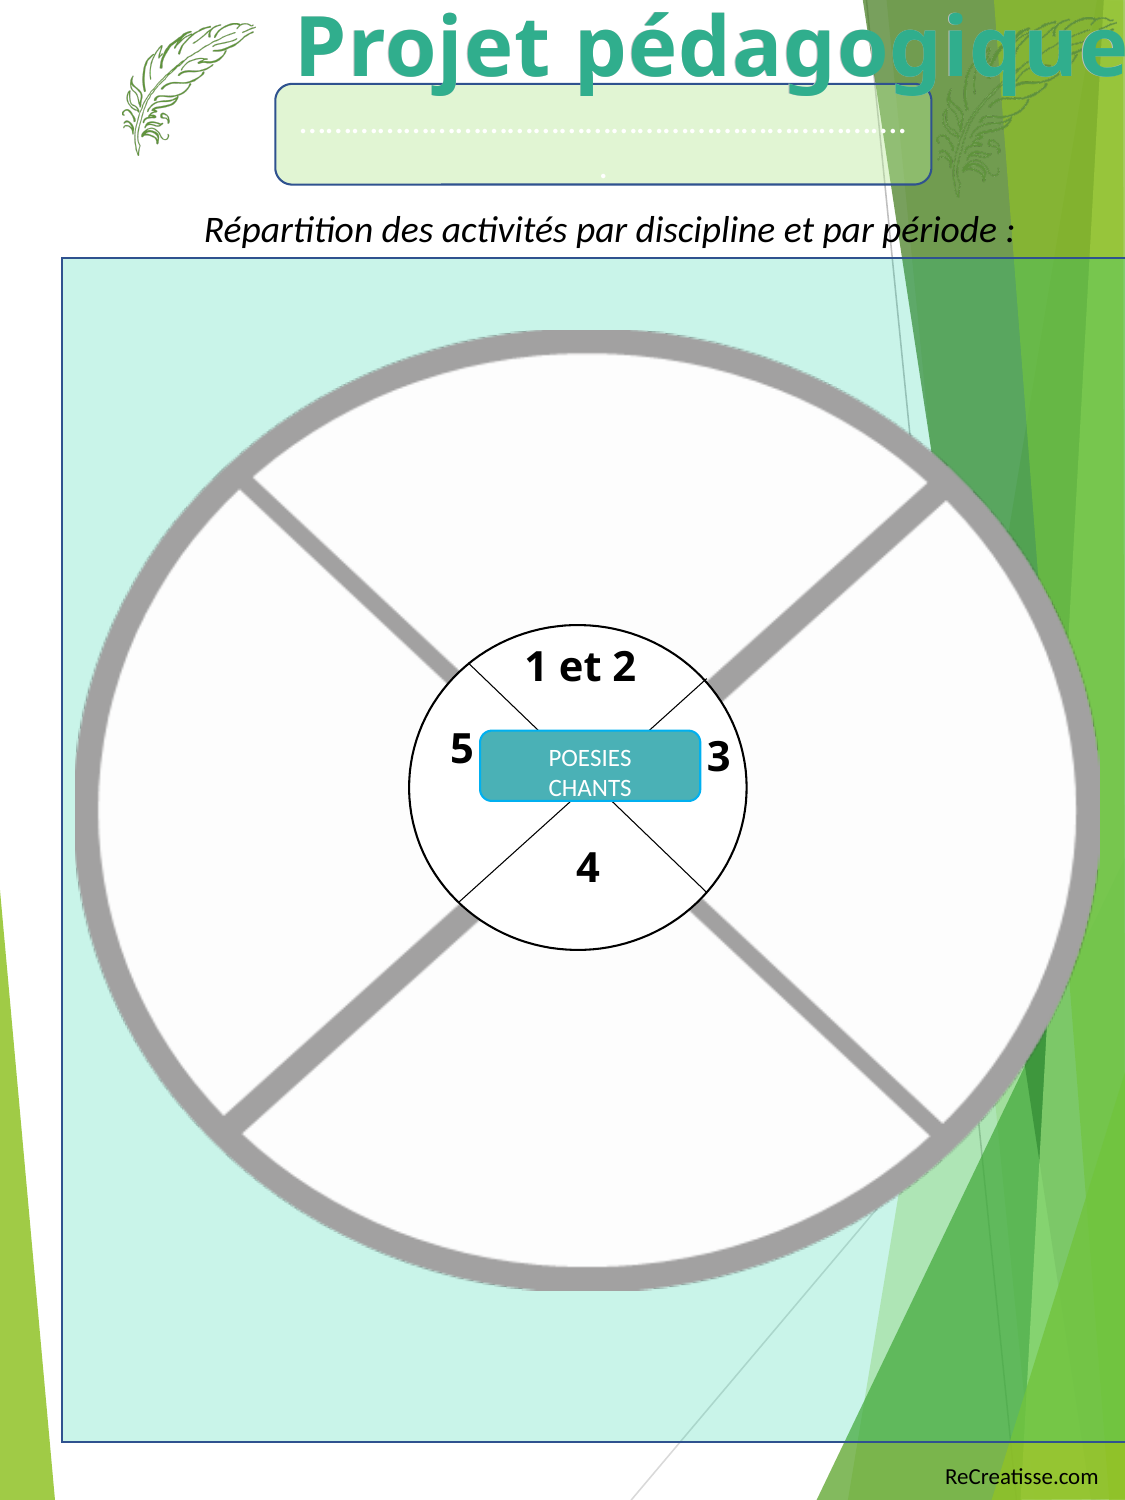

Projet pédagogique
……………………………………………………………..
Répartition des activités par discipline et par période :
1 et 2
5
3
POESIES
CHANTS
4
ReCreatisse.com